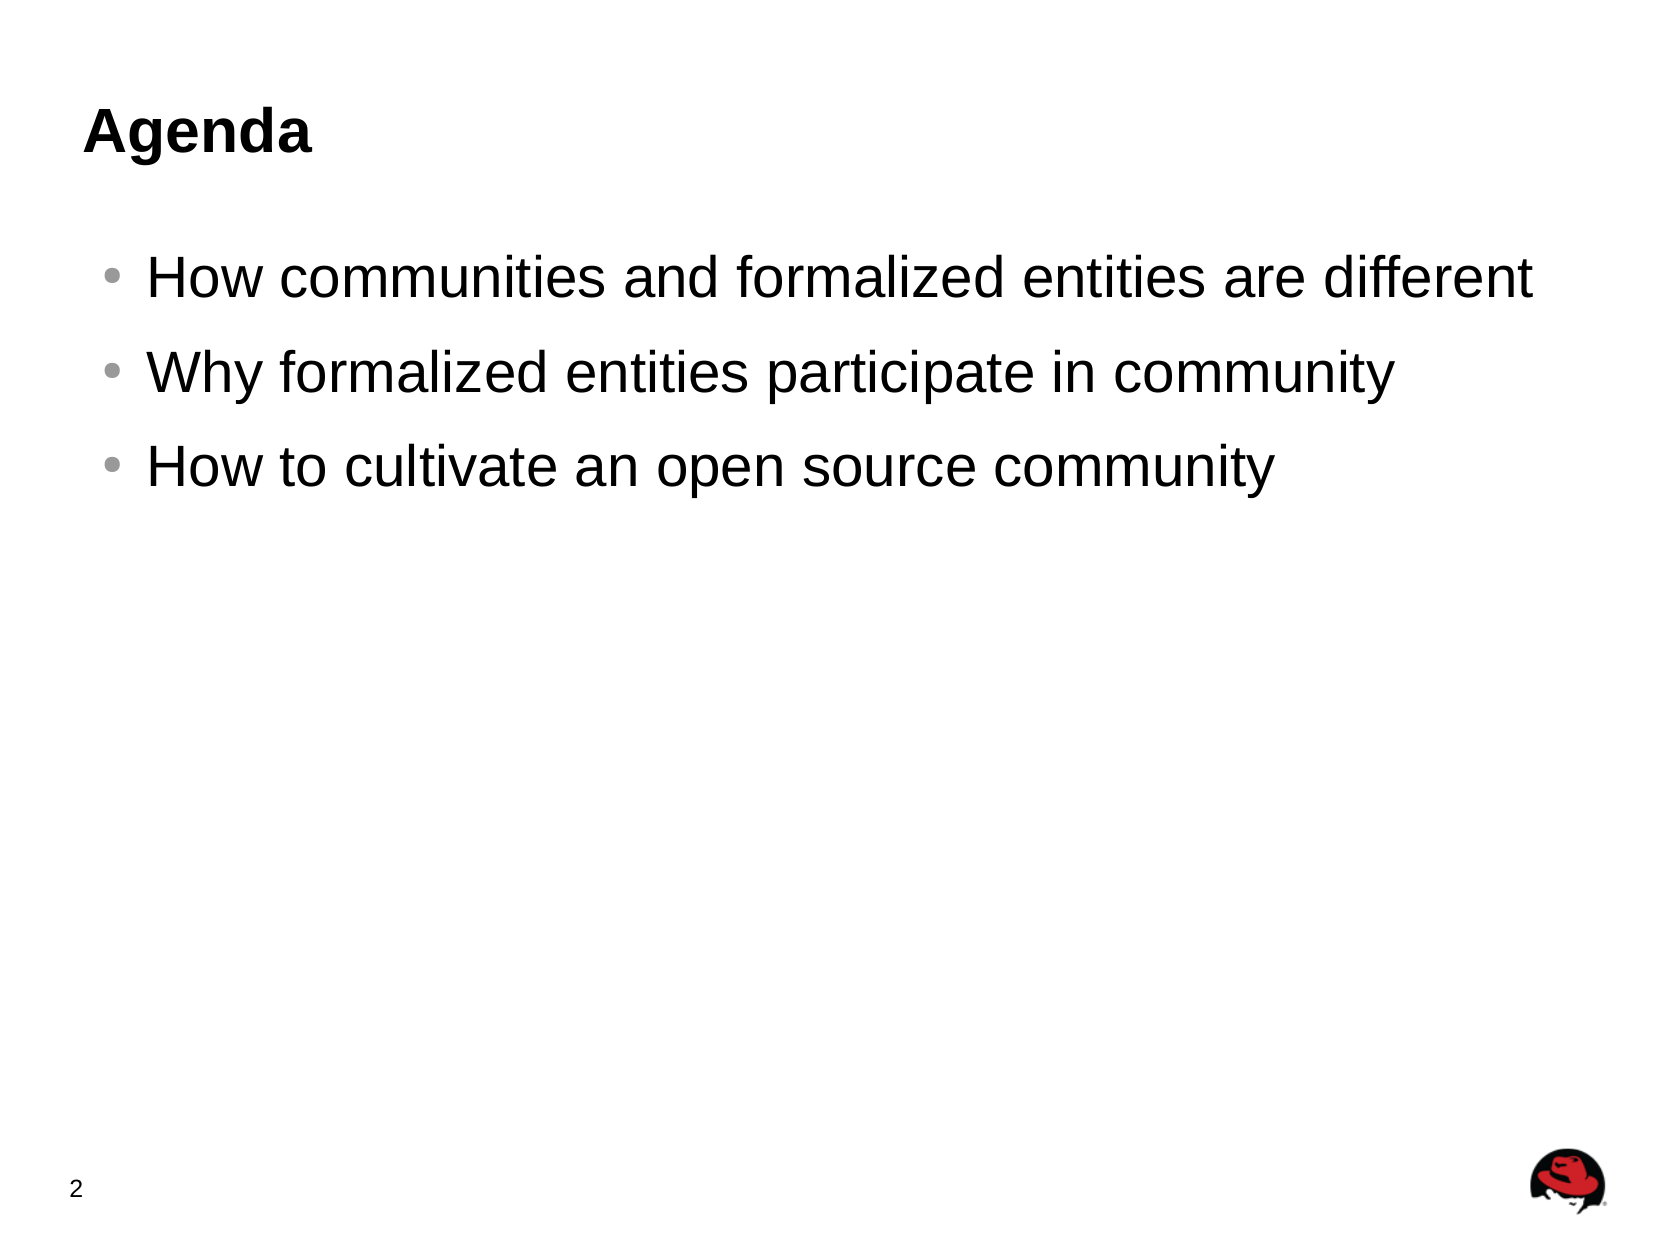

# Agenda
How communities and formalized entities are different
Why formalized entities participate in community
How to cultivate an open source community